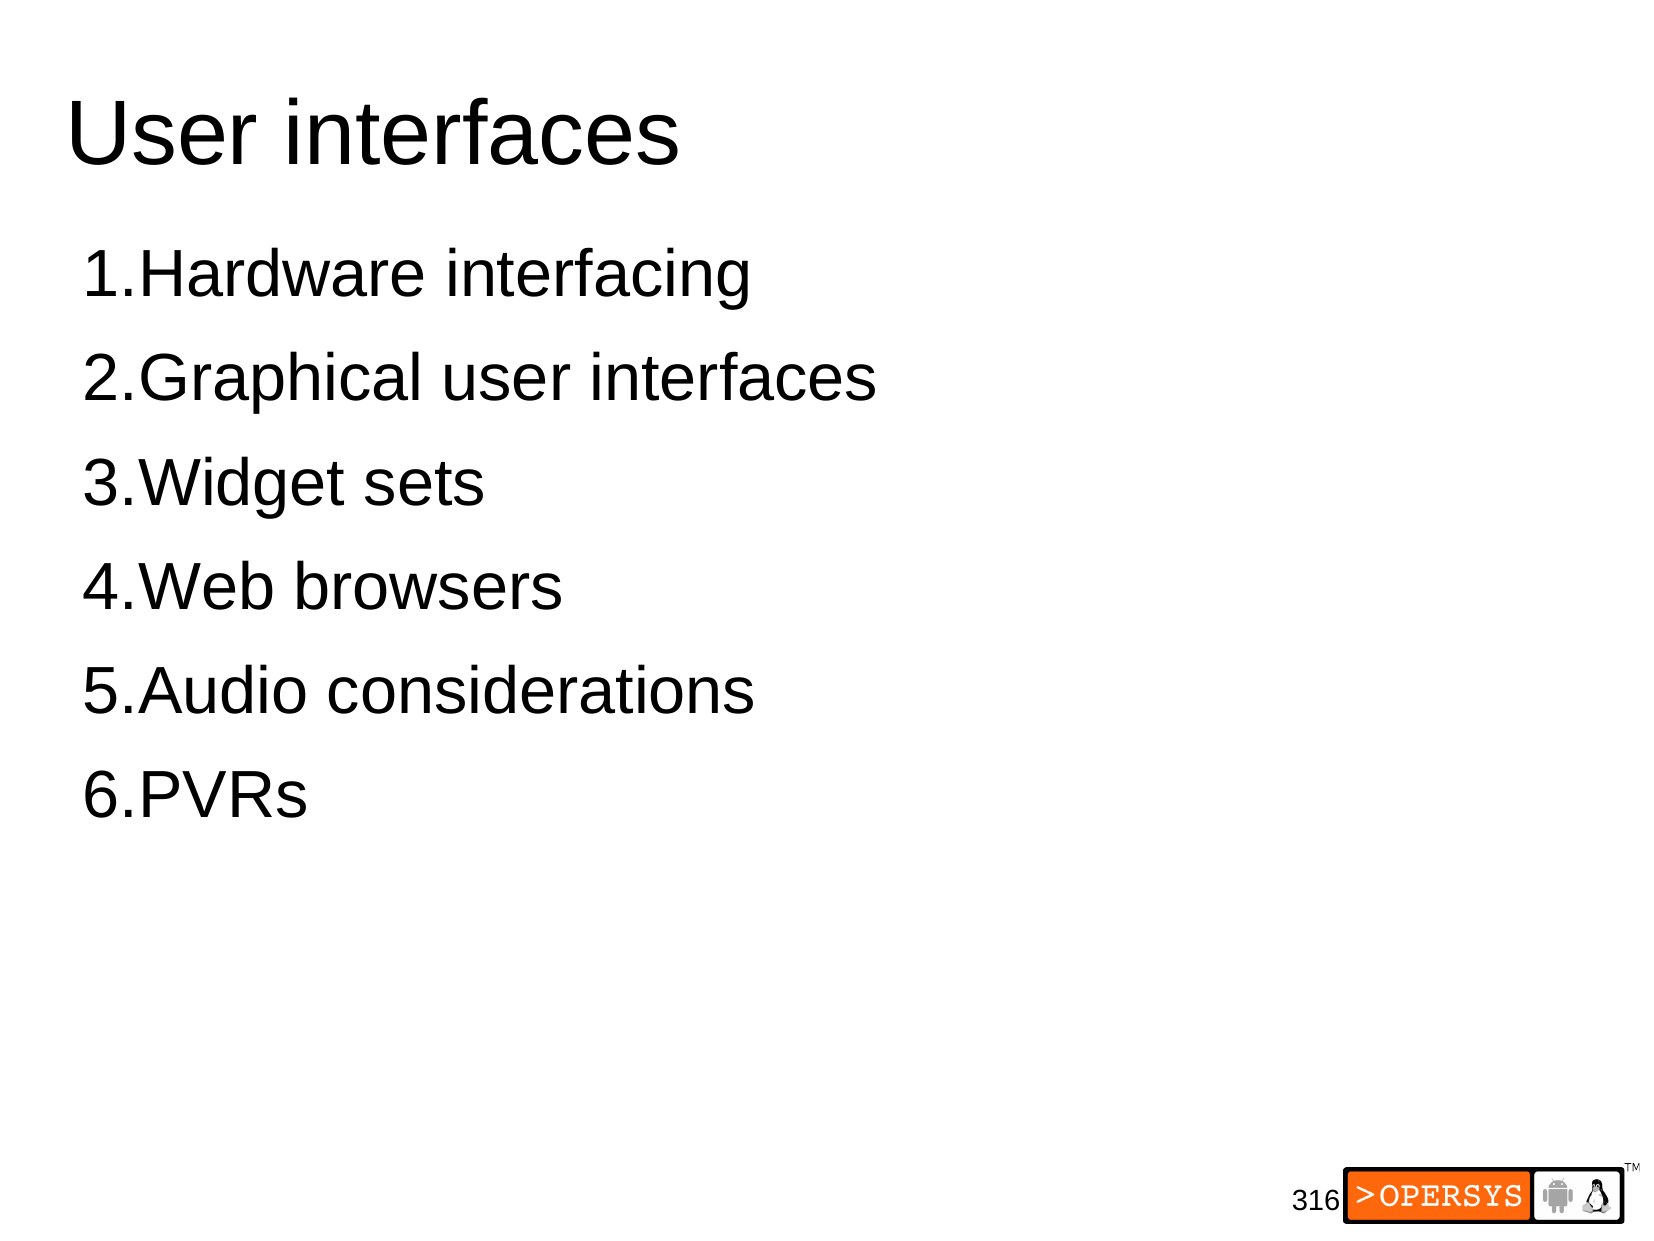

# User interfaces
Hardware interfacing
Graphical user interfaces
Widget sets
Web browsers
Audio considerations
PVRs